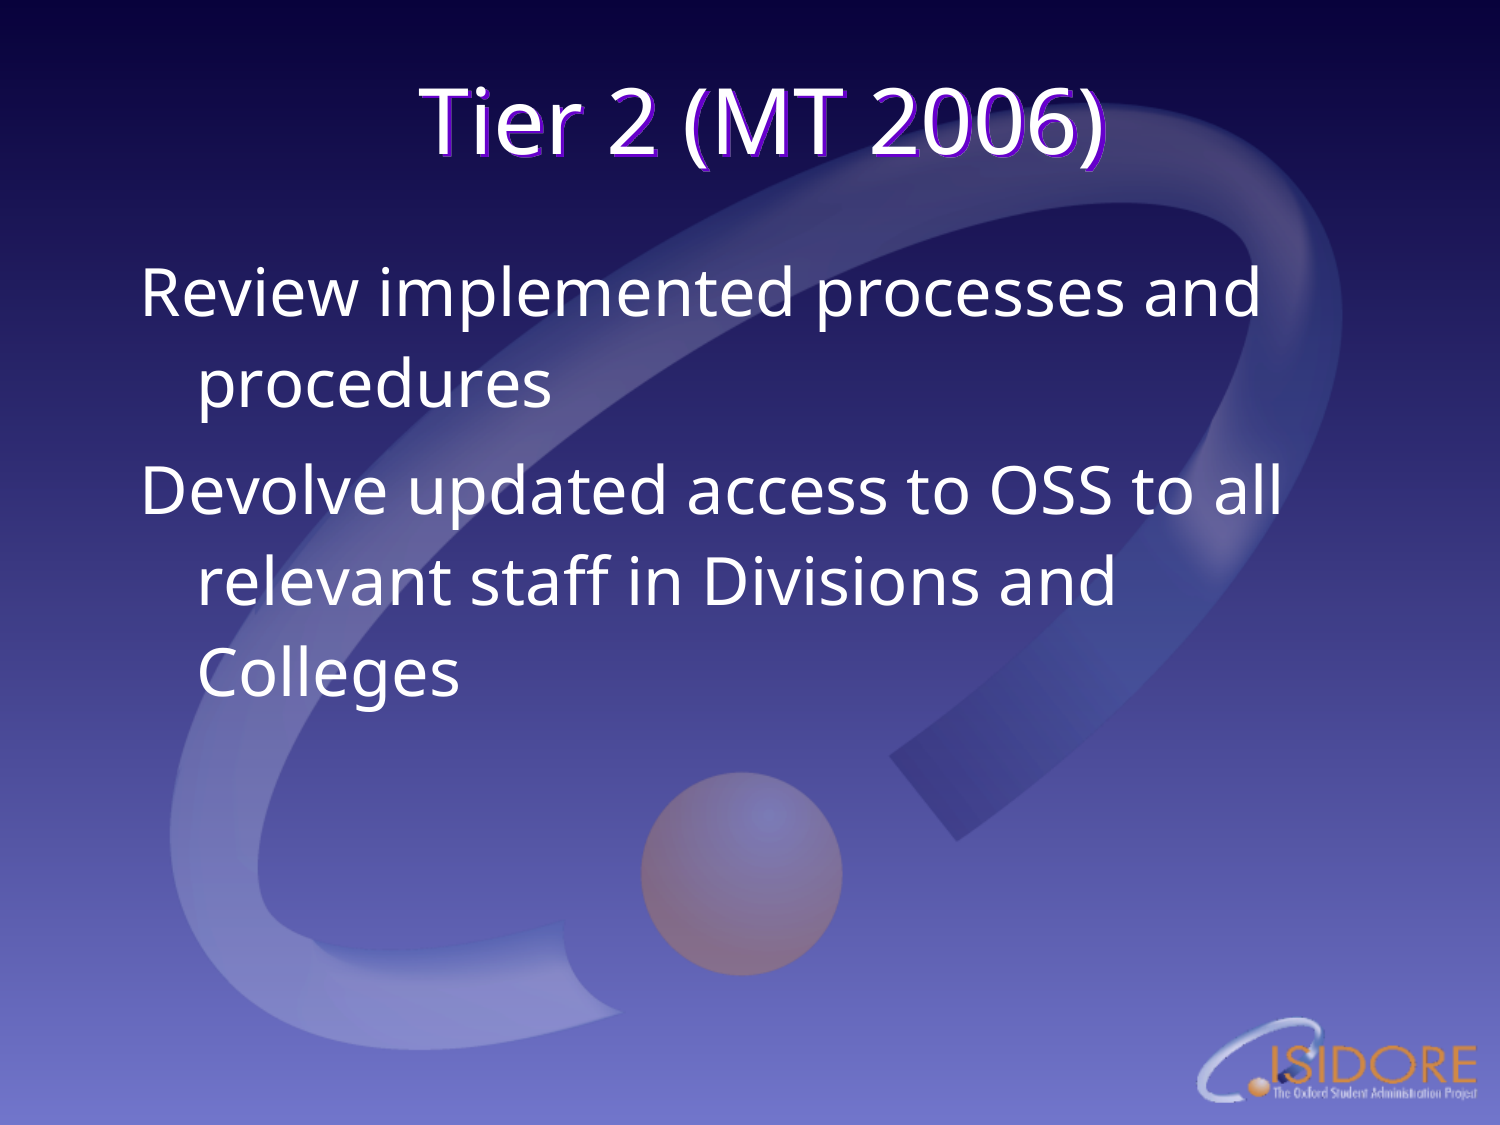

# Tier 2 (MT 2006)
Review implemented processes and procedures
Devolve updated access to OSS to all relevant staff in Divisions and Colleges